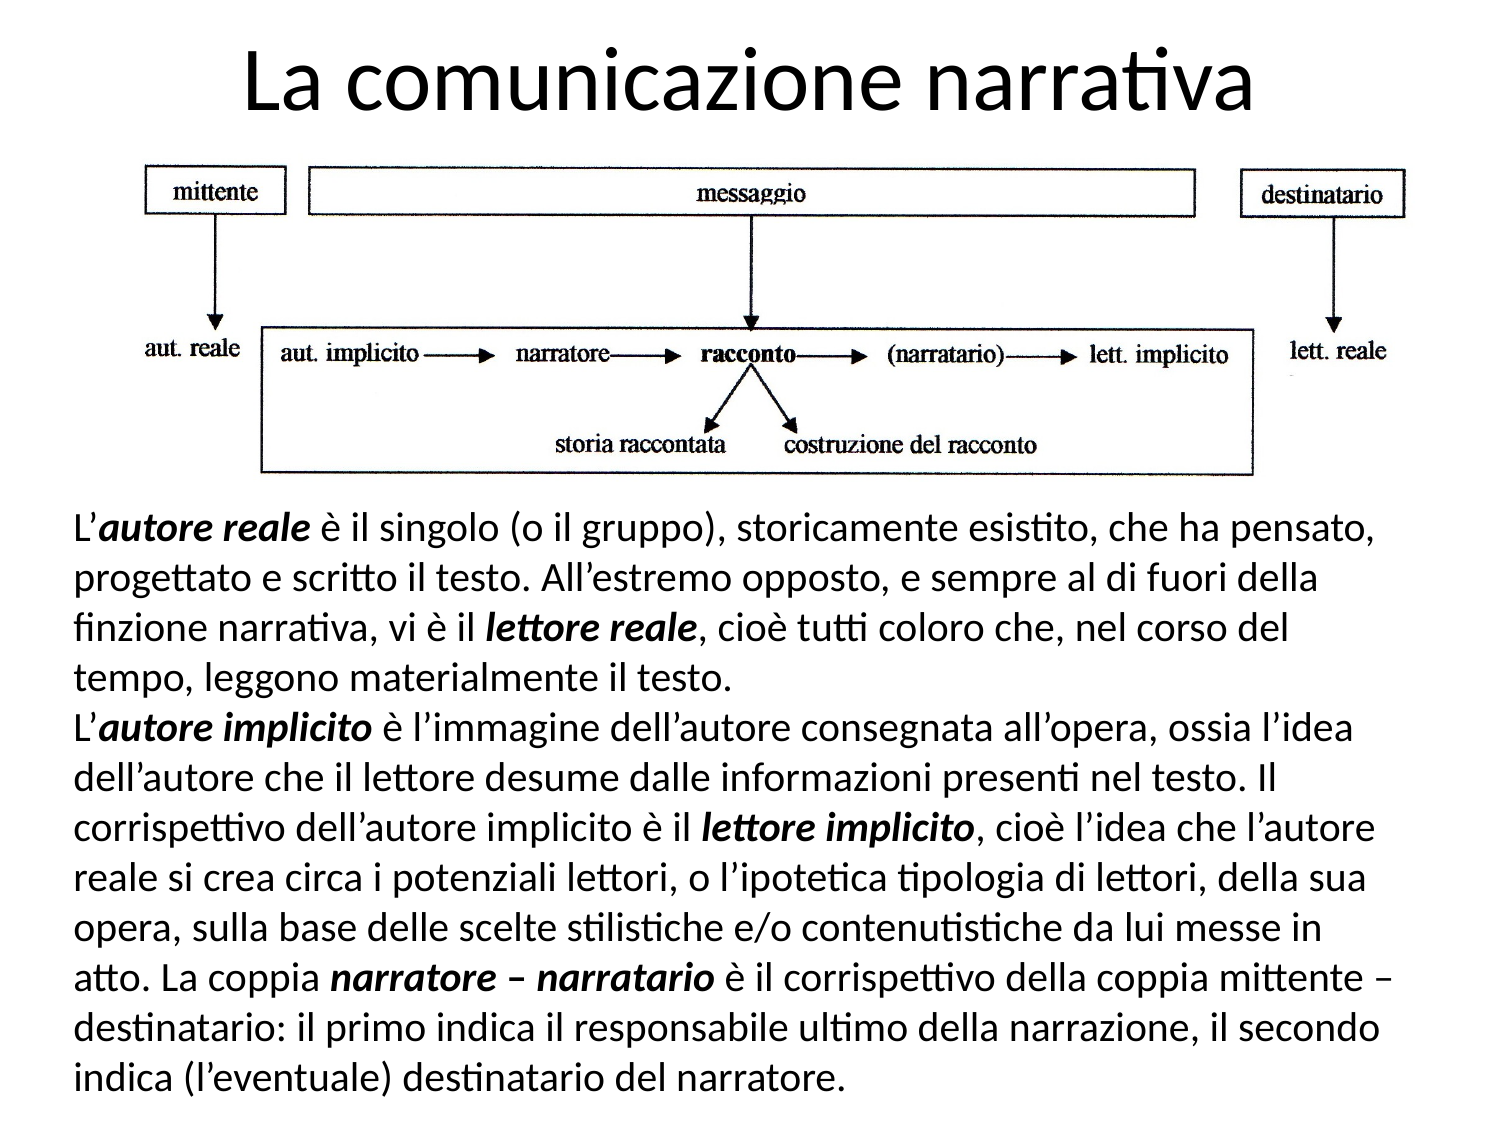

La comunicazione narrativa
L’autore reale è il singolo (o il gruppo), storicamente esistito, che ha pensato, progettato e scritto il testo. All’estremo opposto, e sempre al di fuori della finzione narrativa, vi è il lettore reale, cioè tutti coloro che, nel corso del tempo, leggono materialmente il testo.
L’autore implicito è l’immagine dell’autore consegnata all’opera, ossia l’idea dell’autore che il lettore desume dalle informazioni presenti nel testo. Il corrispettivo dell’autore implicito è il lettore implicito, cioè l’idea che l’autore reale si crea circa i potenziali lettori, o l’ipotetica tipologia di lettori, della sua opera, sulla base delle scelte stilistiche e/o contenutistiche da lui messe in atto. La coppia narratore – narratario è il corrispettivo della coppia mittente – destinatario: il primo indica il responsabile ultimo della narrazione, il secondo indica (l’eventuale) destinatario del narratore.